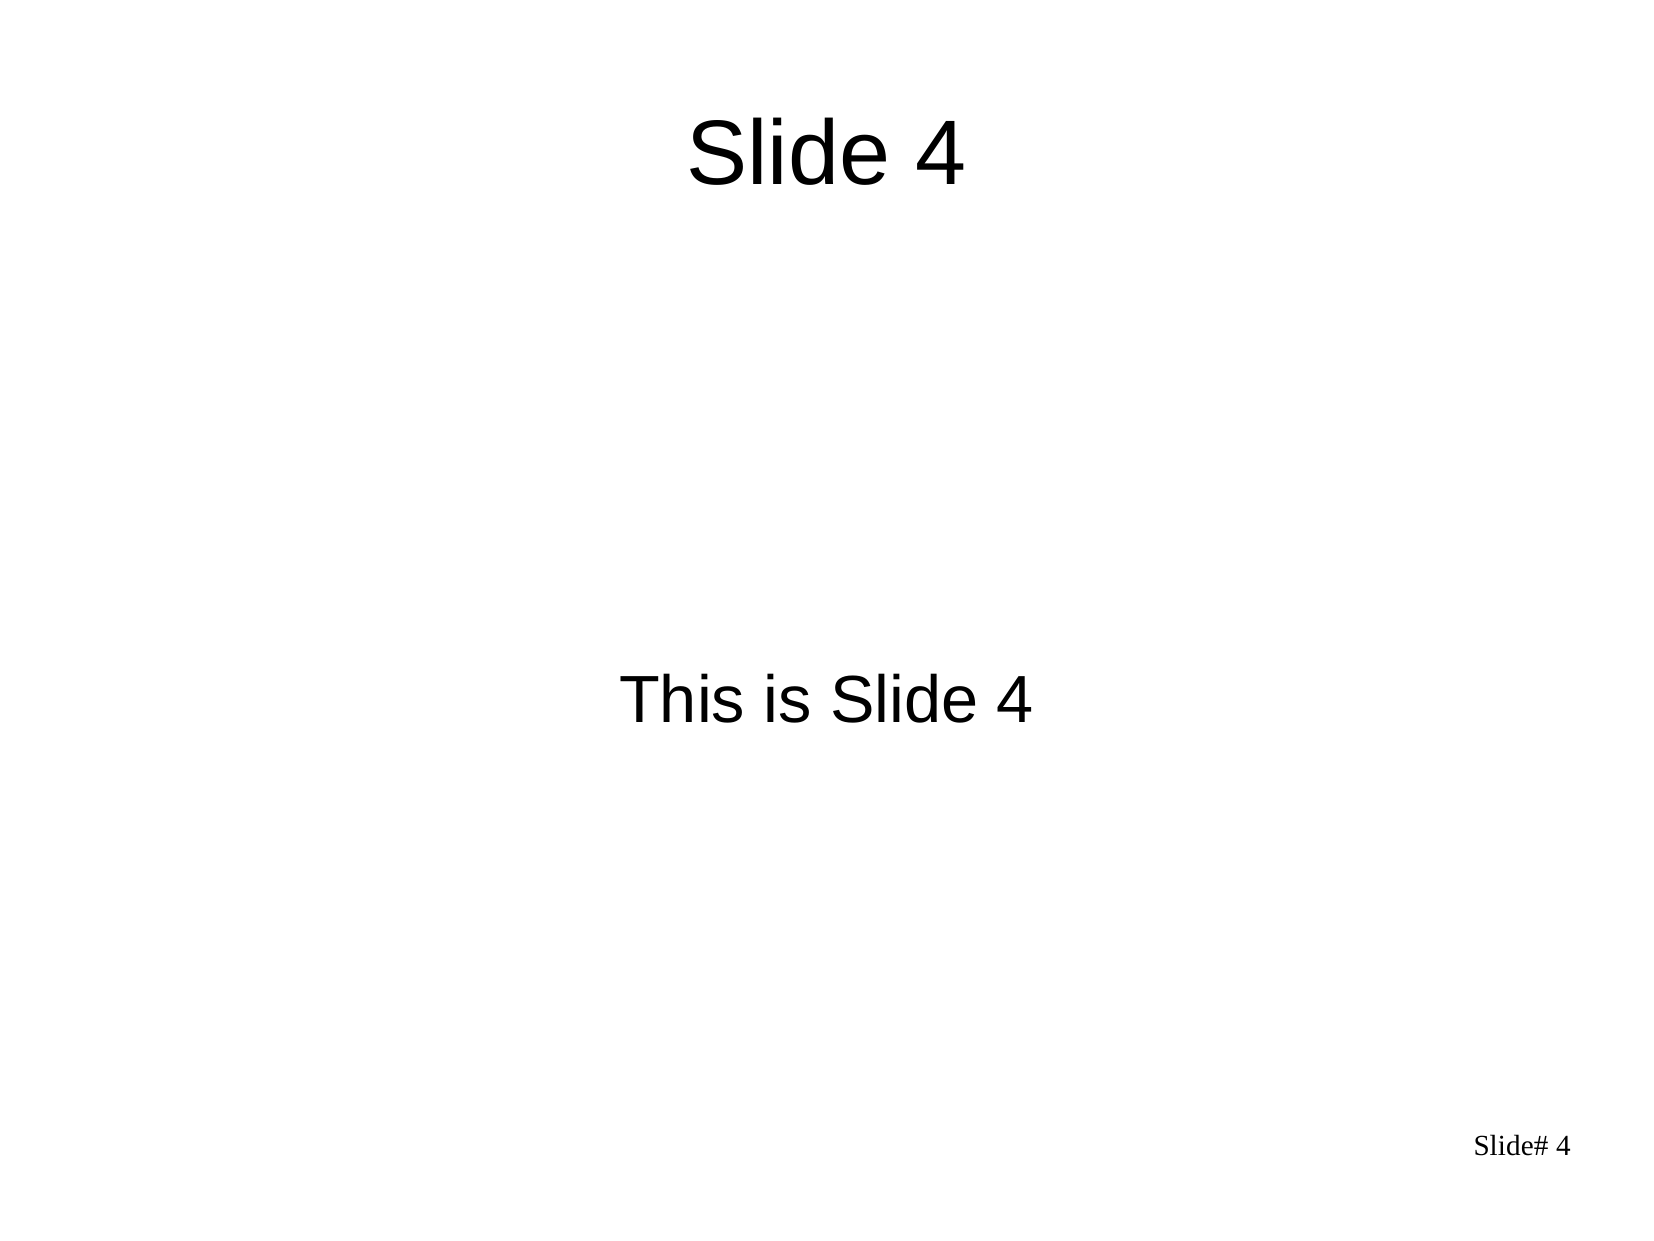

# Slide 4
This is Slide 4
4